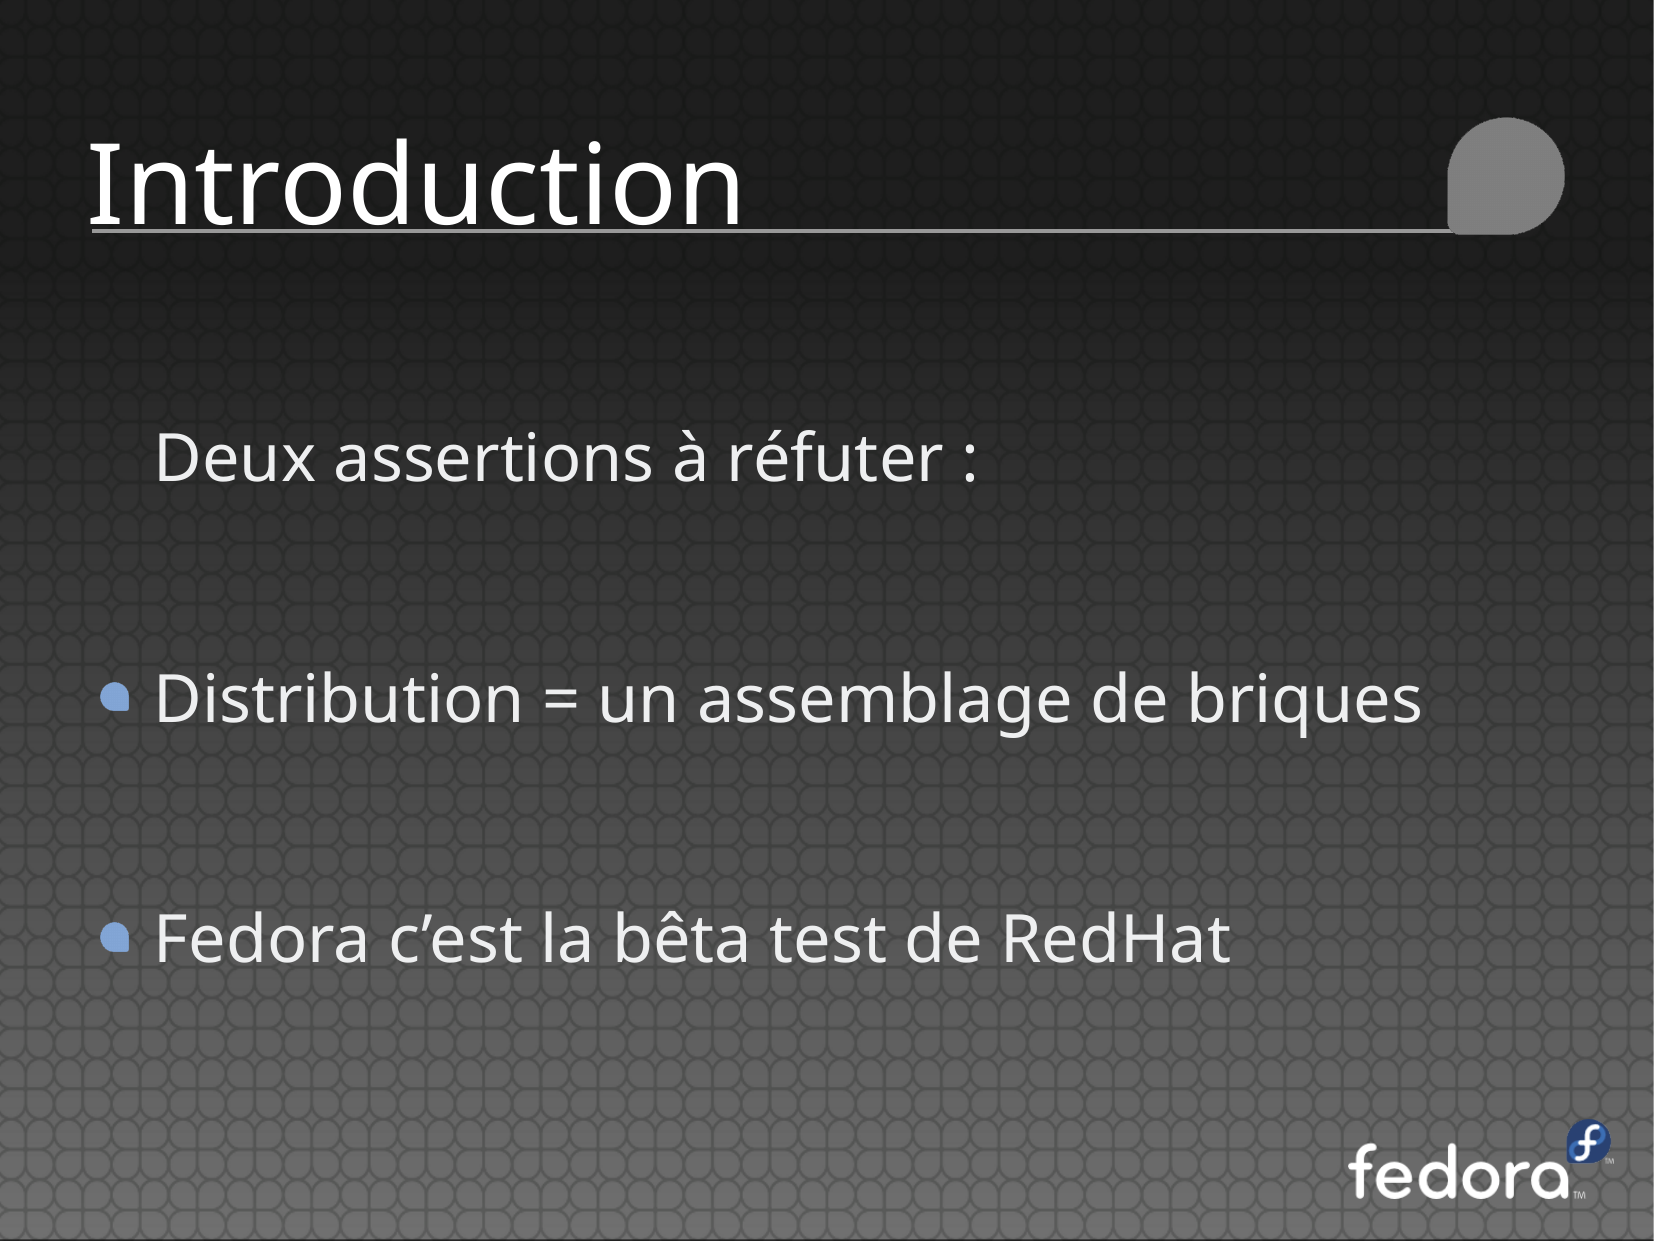

# Introduction
Deux assertions à réfuter :
Distribution = un assemblage de briques
Fedora c’est la bêta test de RedHat